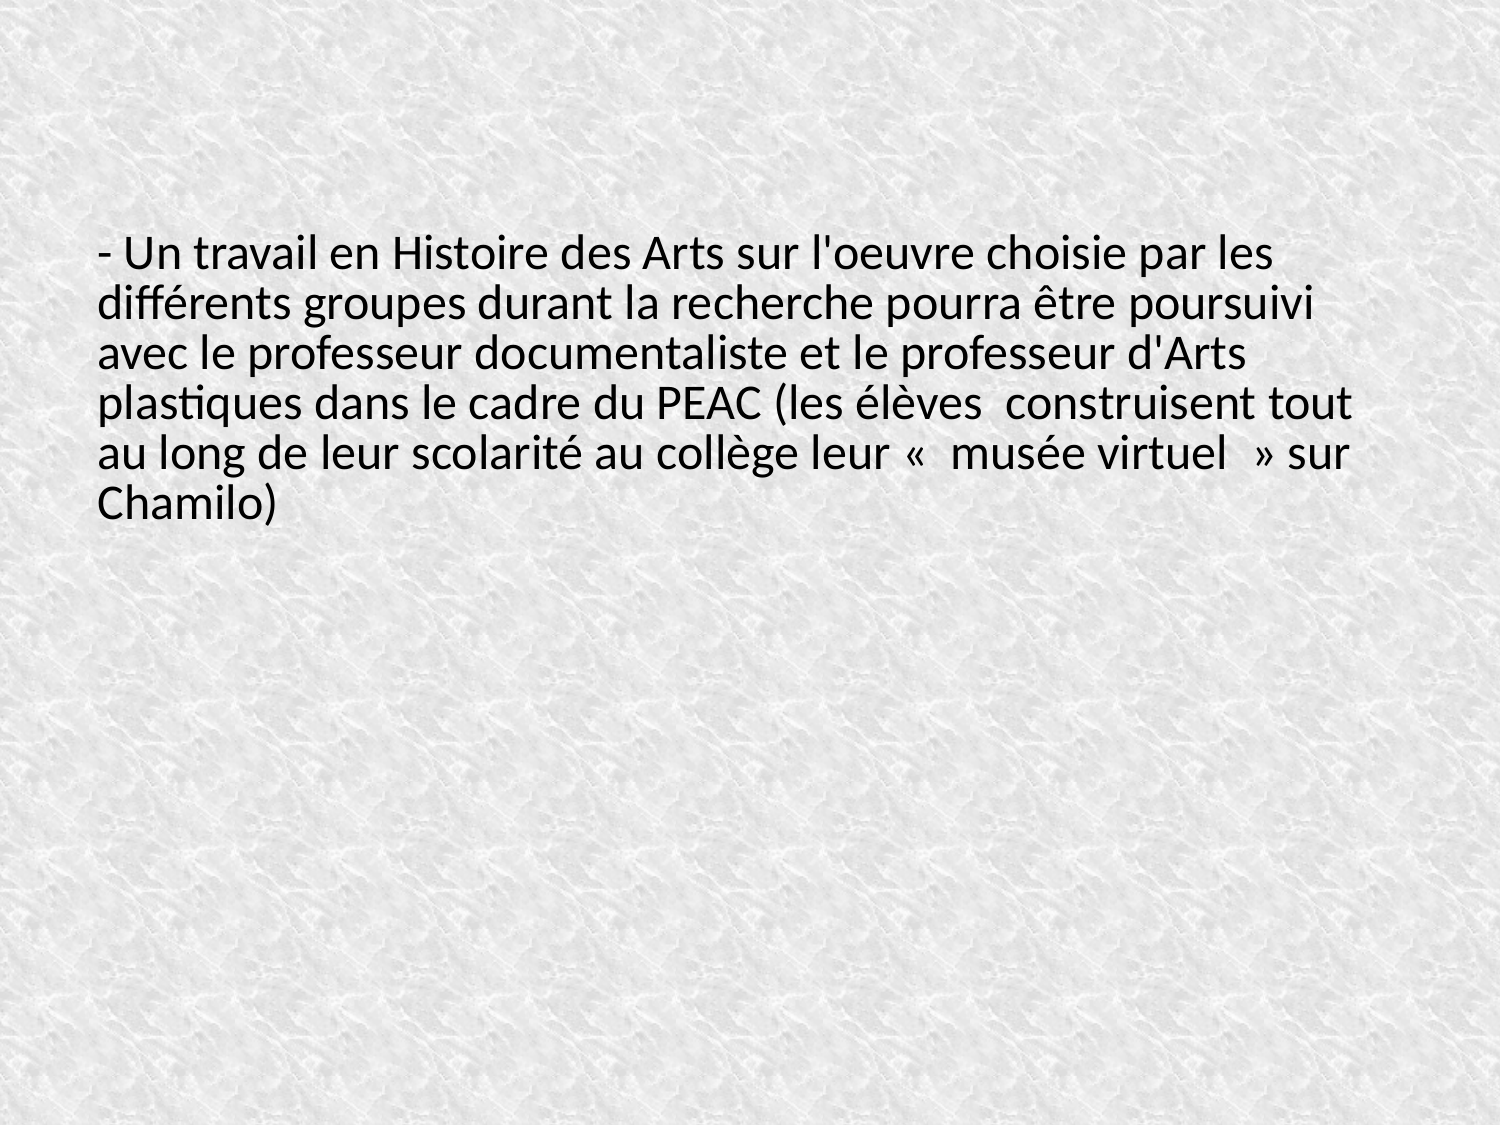

- Un travail en Histoire des Arts sur l'oeuvre choisie par les différents groupes durant la recherche pourra être poursuivi avec le professeur documentaliste et le professeur d'Arts plastiques dans le cadre du PEAC (les élèves construisent tout au long de leur scolarité au collège leur «  musée virtuel  » sur Chamilo)